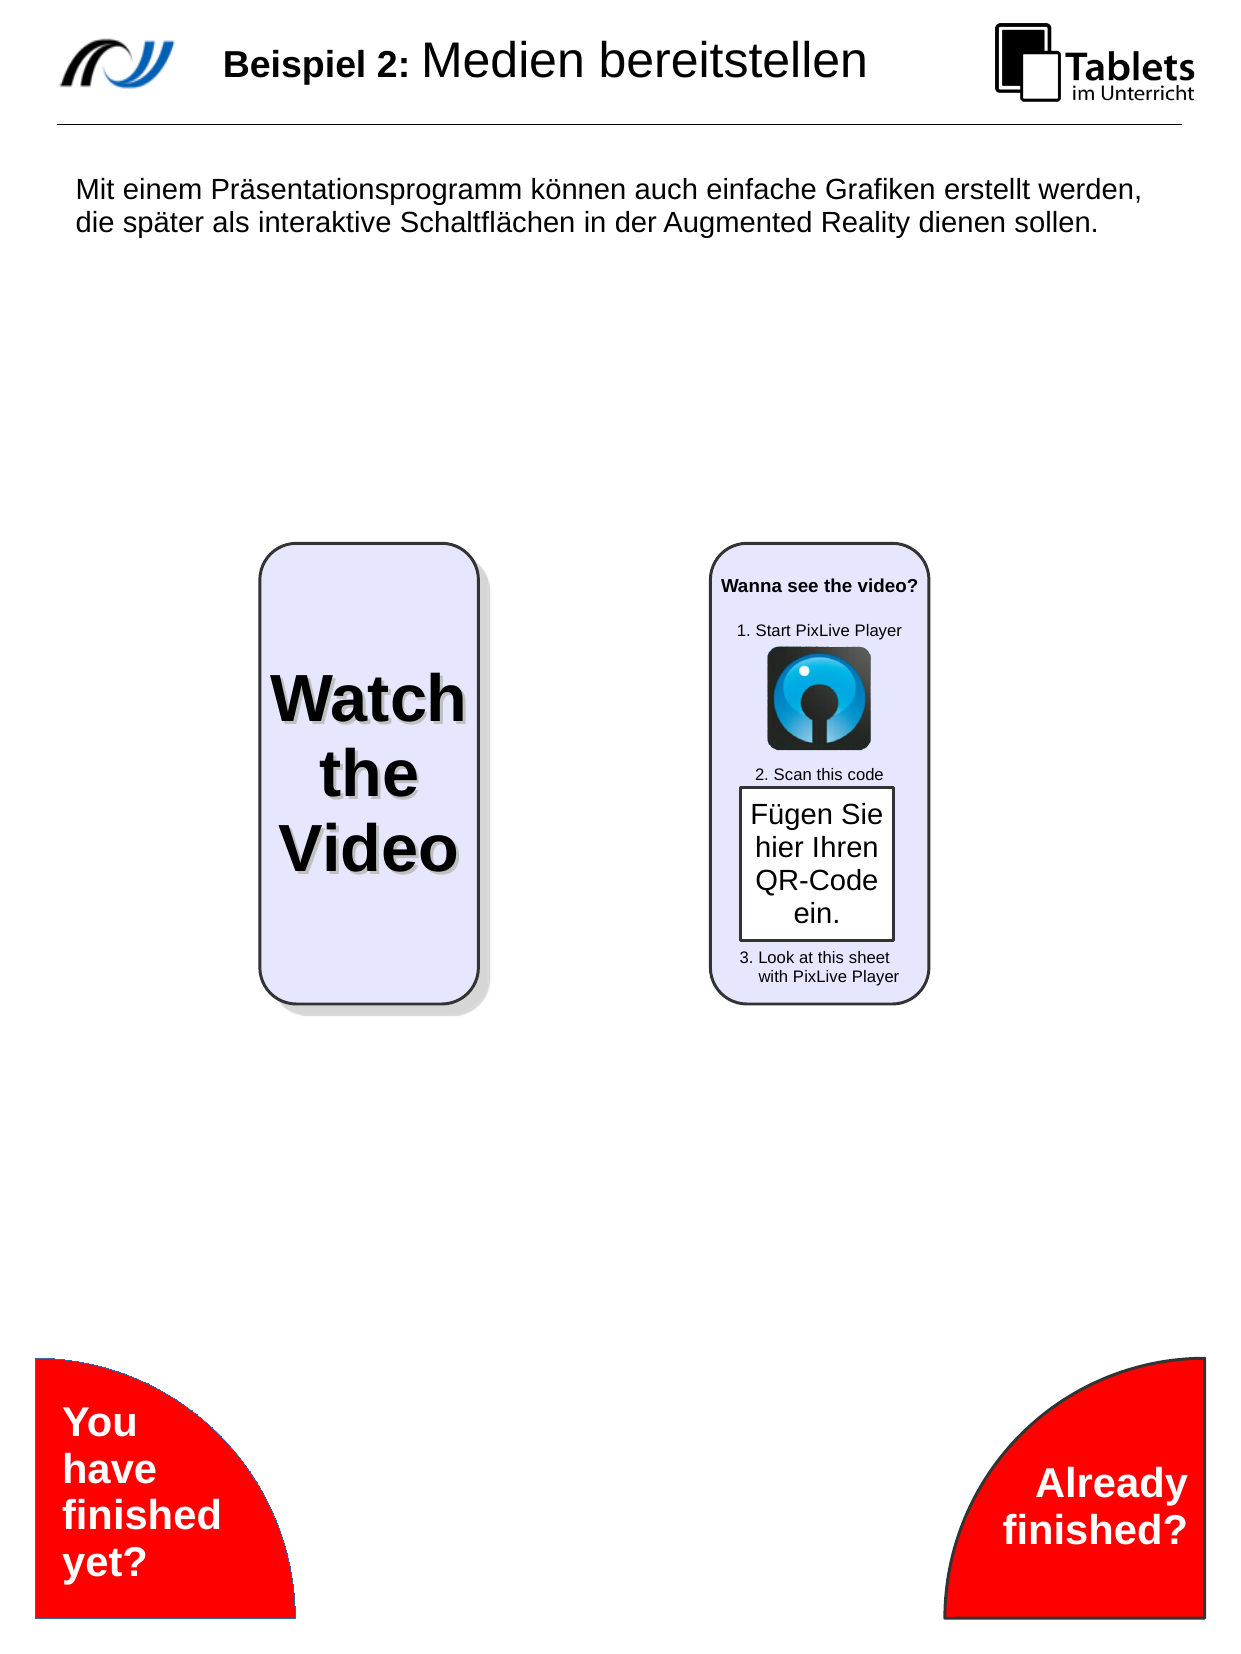

Beispiel 2: Medien bereitstellen
Mit einem Präsentationsprogramm können auch einfache Grafiken erstellt werden, die später als interaktive Schaltflächen in der Augmented Reality dienen sollen.
Watch
the
Video
Wanna see the video?
1. Start PixLive Player
2. Scan this code
3. Look at this sheet
 with PixLive Player
Fügen Sie
hier Ihren
QR-Code
ein.
You
have
finished yet?
Already
finished?